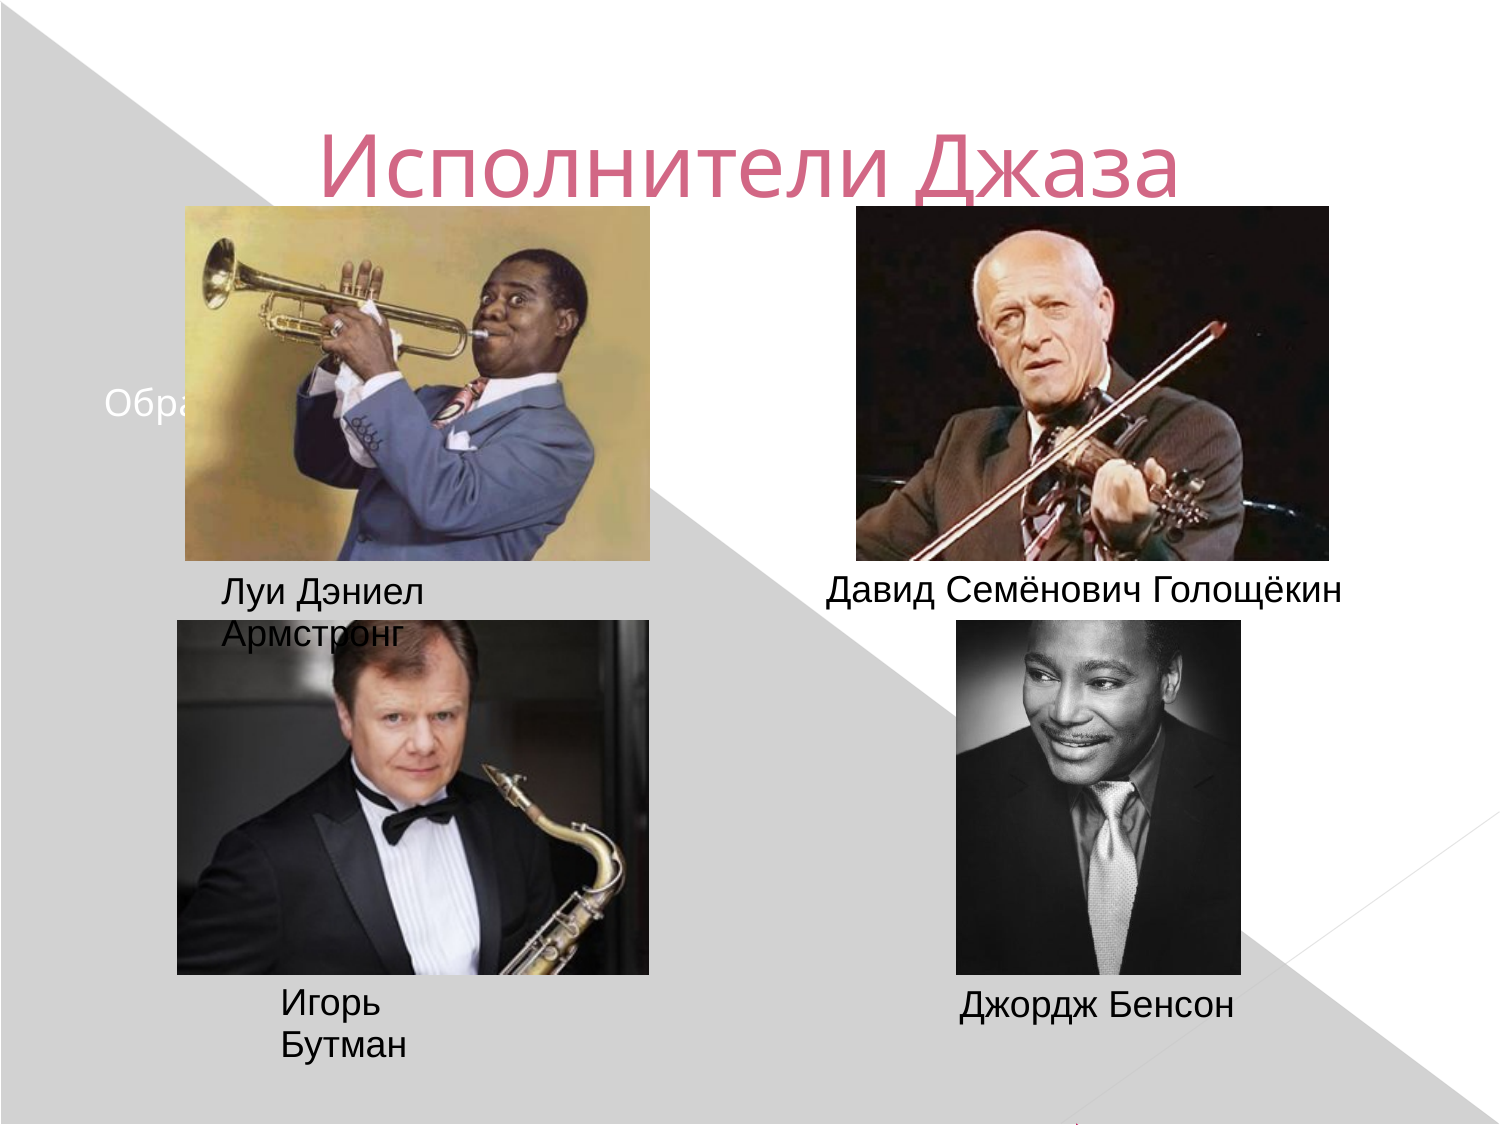

Исполнители Джаза
#
Давид Семёнович Голощёкин
Луи Дэниел Армстронг
Игорь Бутман
Джордж Бенсон